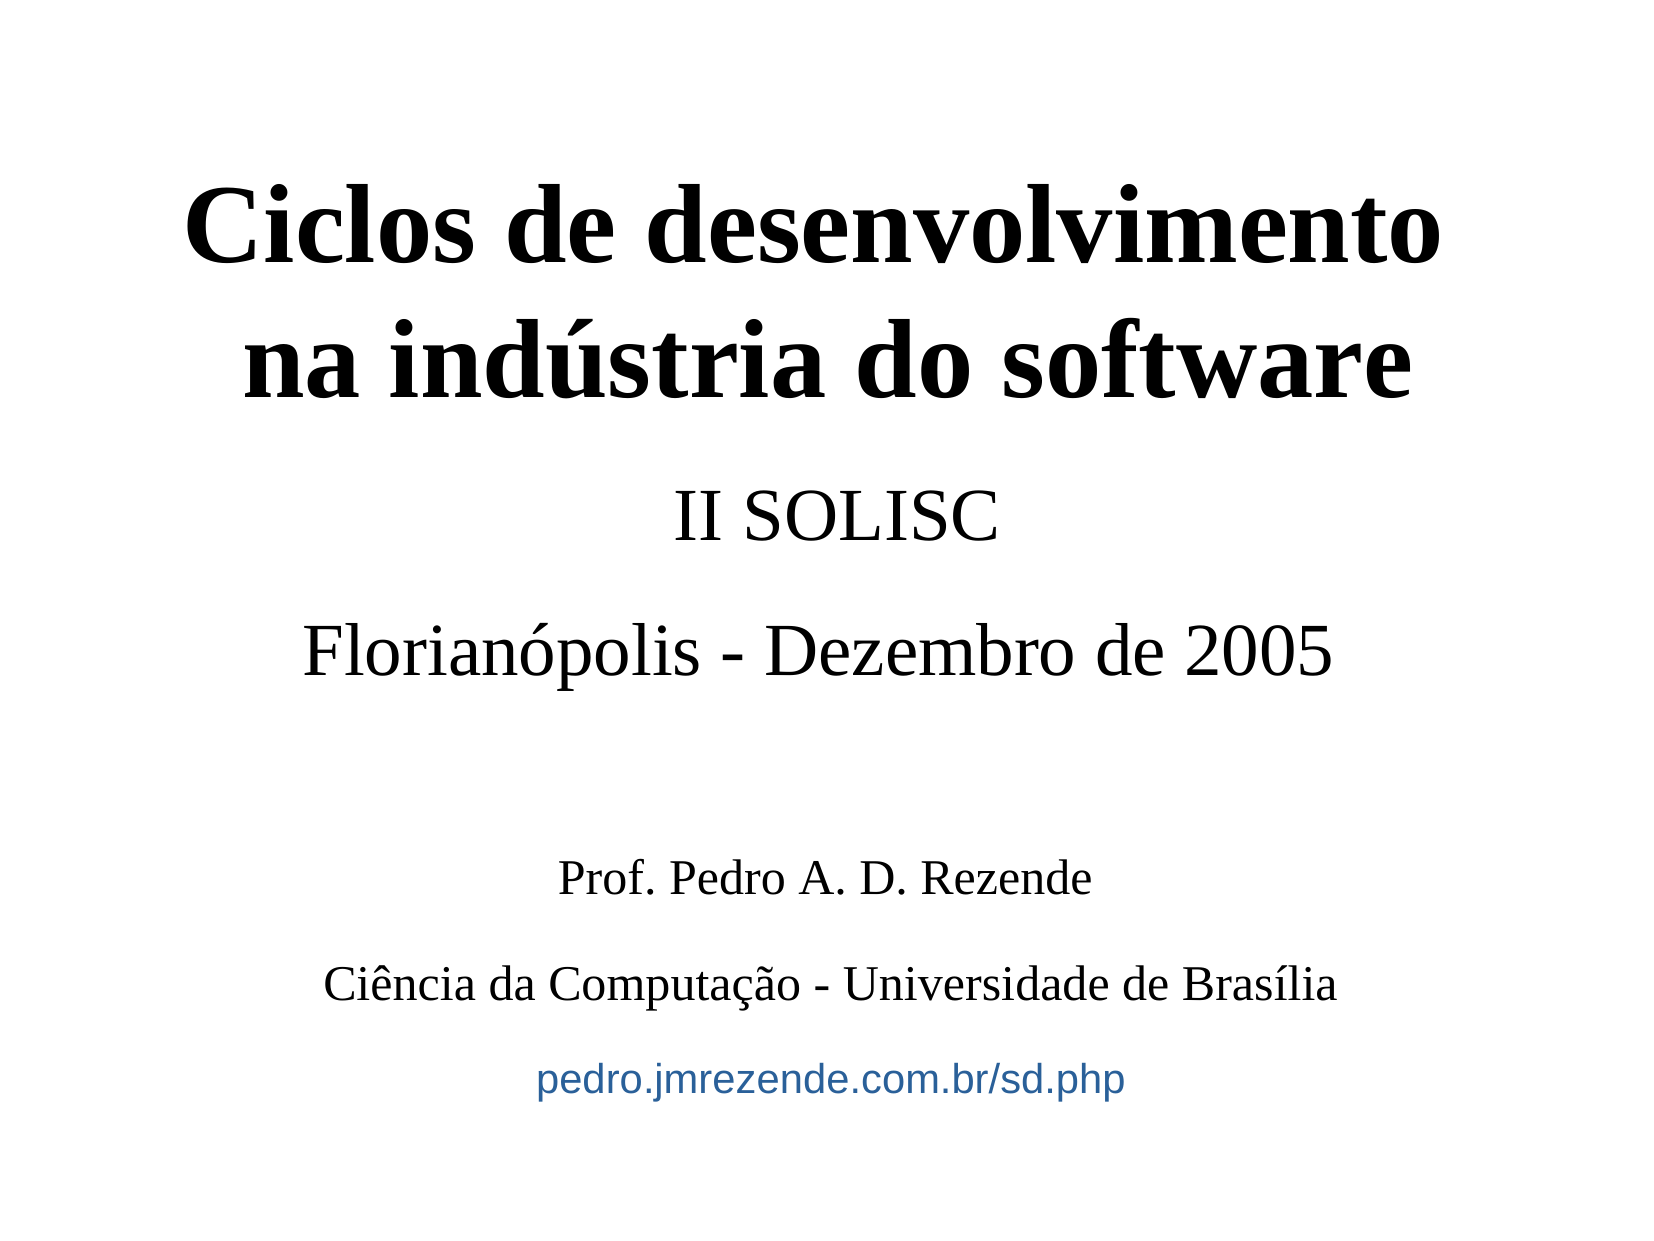

# Ciclos de desenvolvimento na indústria do software II SOLISC Florianópolis - Dezembro de 2005
Prof. Pedro A. D. Rezende
Ciência da Computação - Universidade de Brasília
pedro.jmrezende.com.br/sd.php